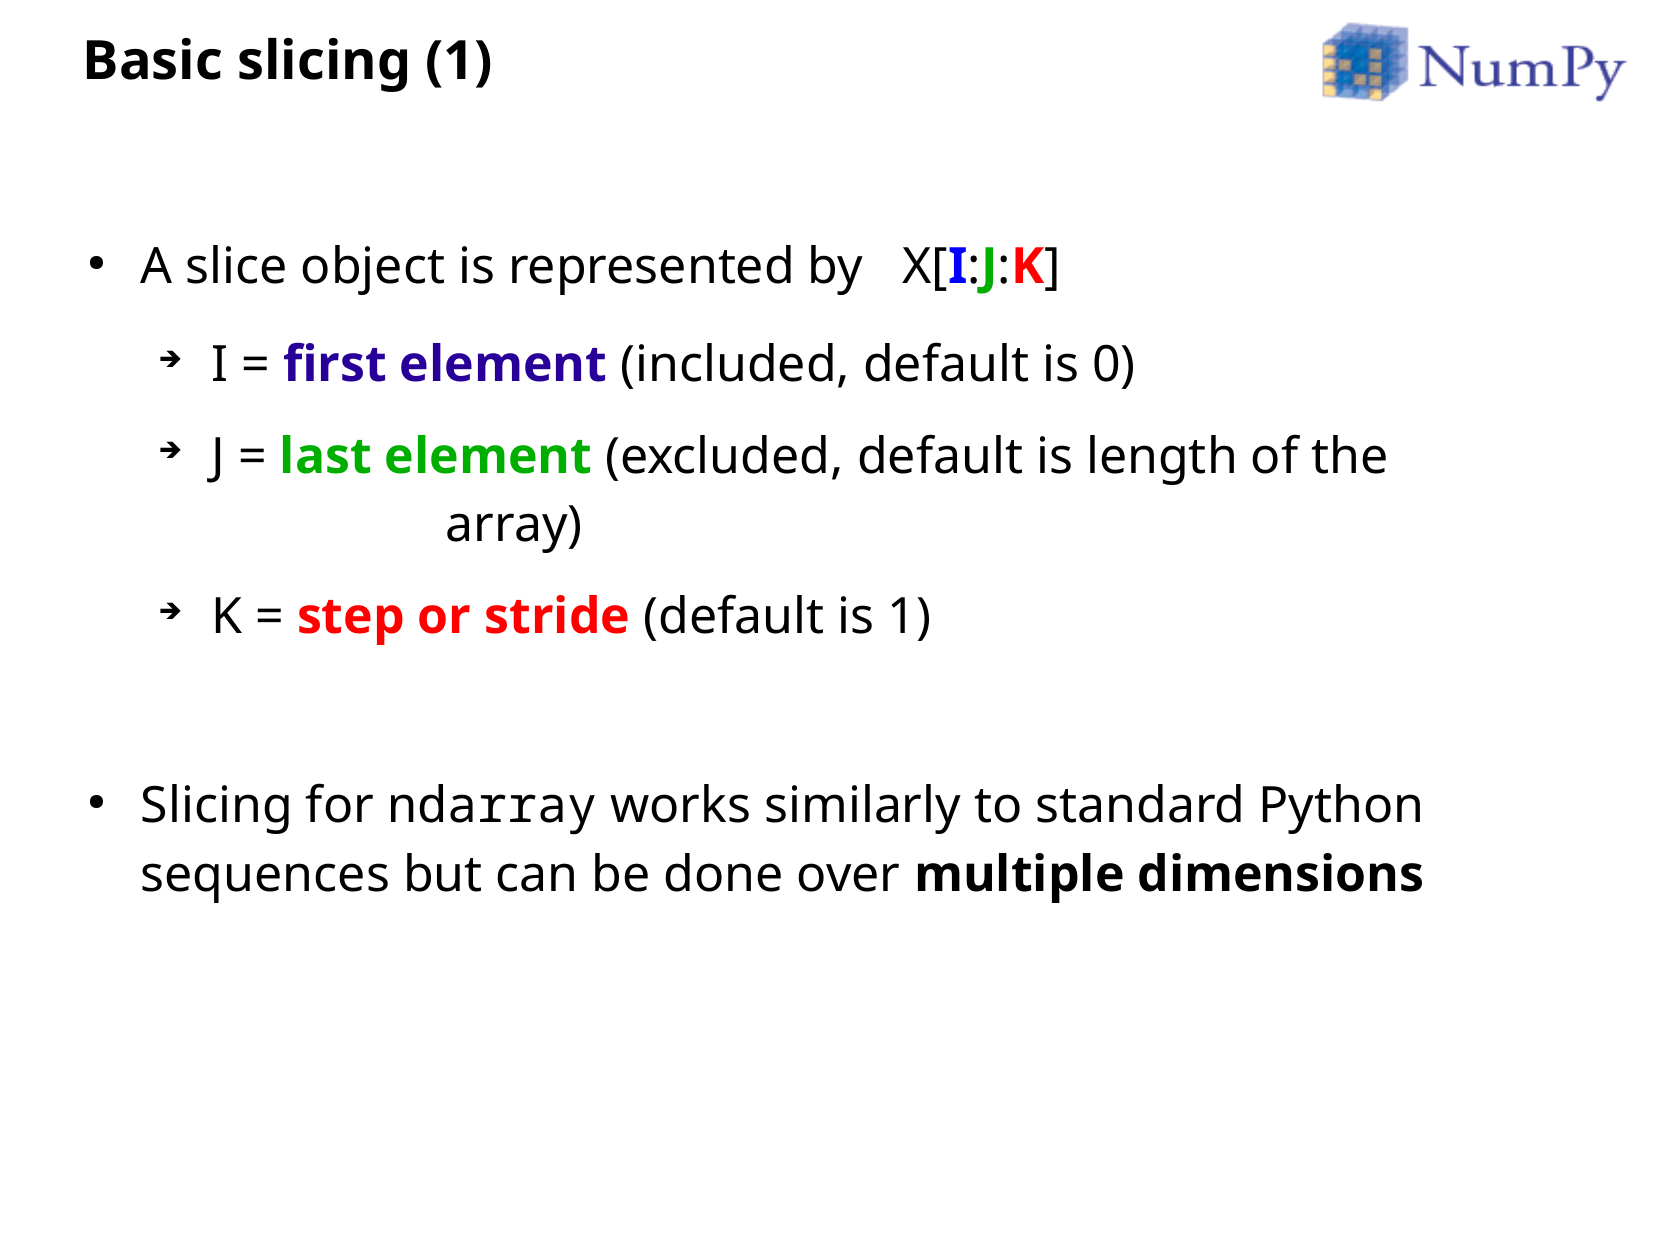

# Basic slicing (1)
A slice object is represented by X[I:J:K]
I = first element (included, default is 0)
J = last element (excluded, default is length of the array)
K = step or stride (default is 1)
Slicing for ndarray works similarly to standard Python sequences but can be done over multiple dimensions